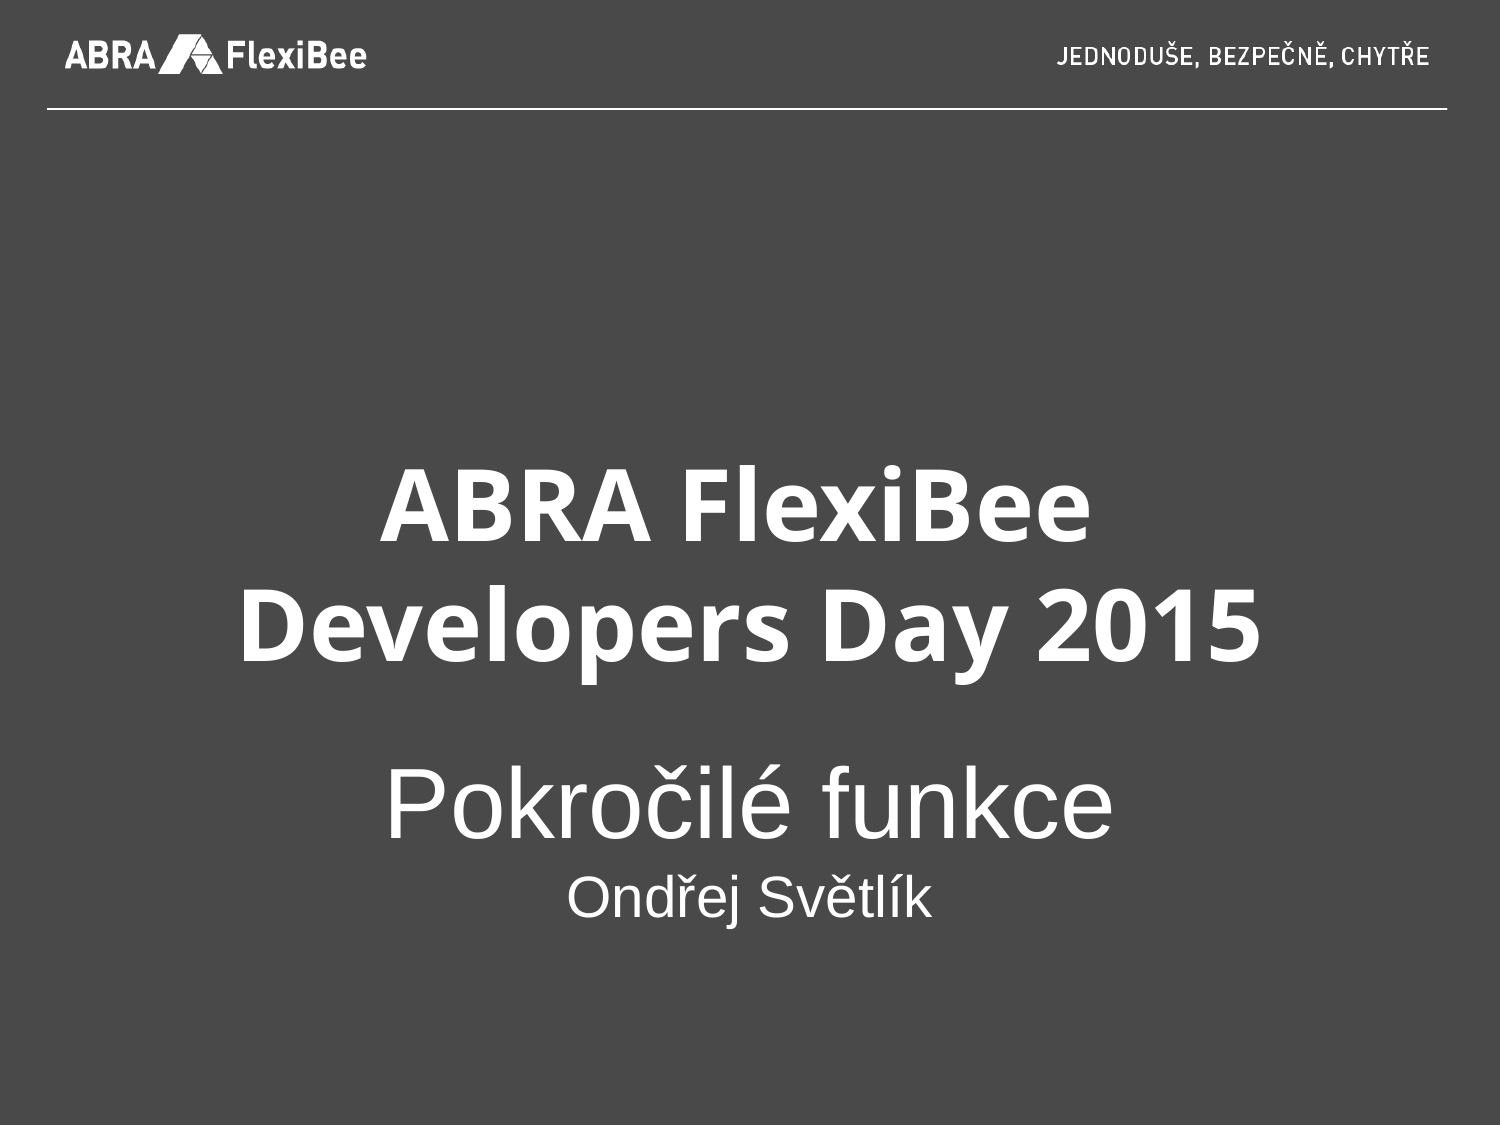

# ABRA FlexiBee Developers Day 2015
Pokročilé funkce
Ondřej Světlík